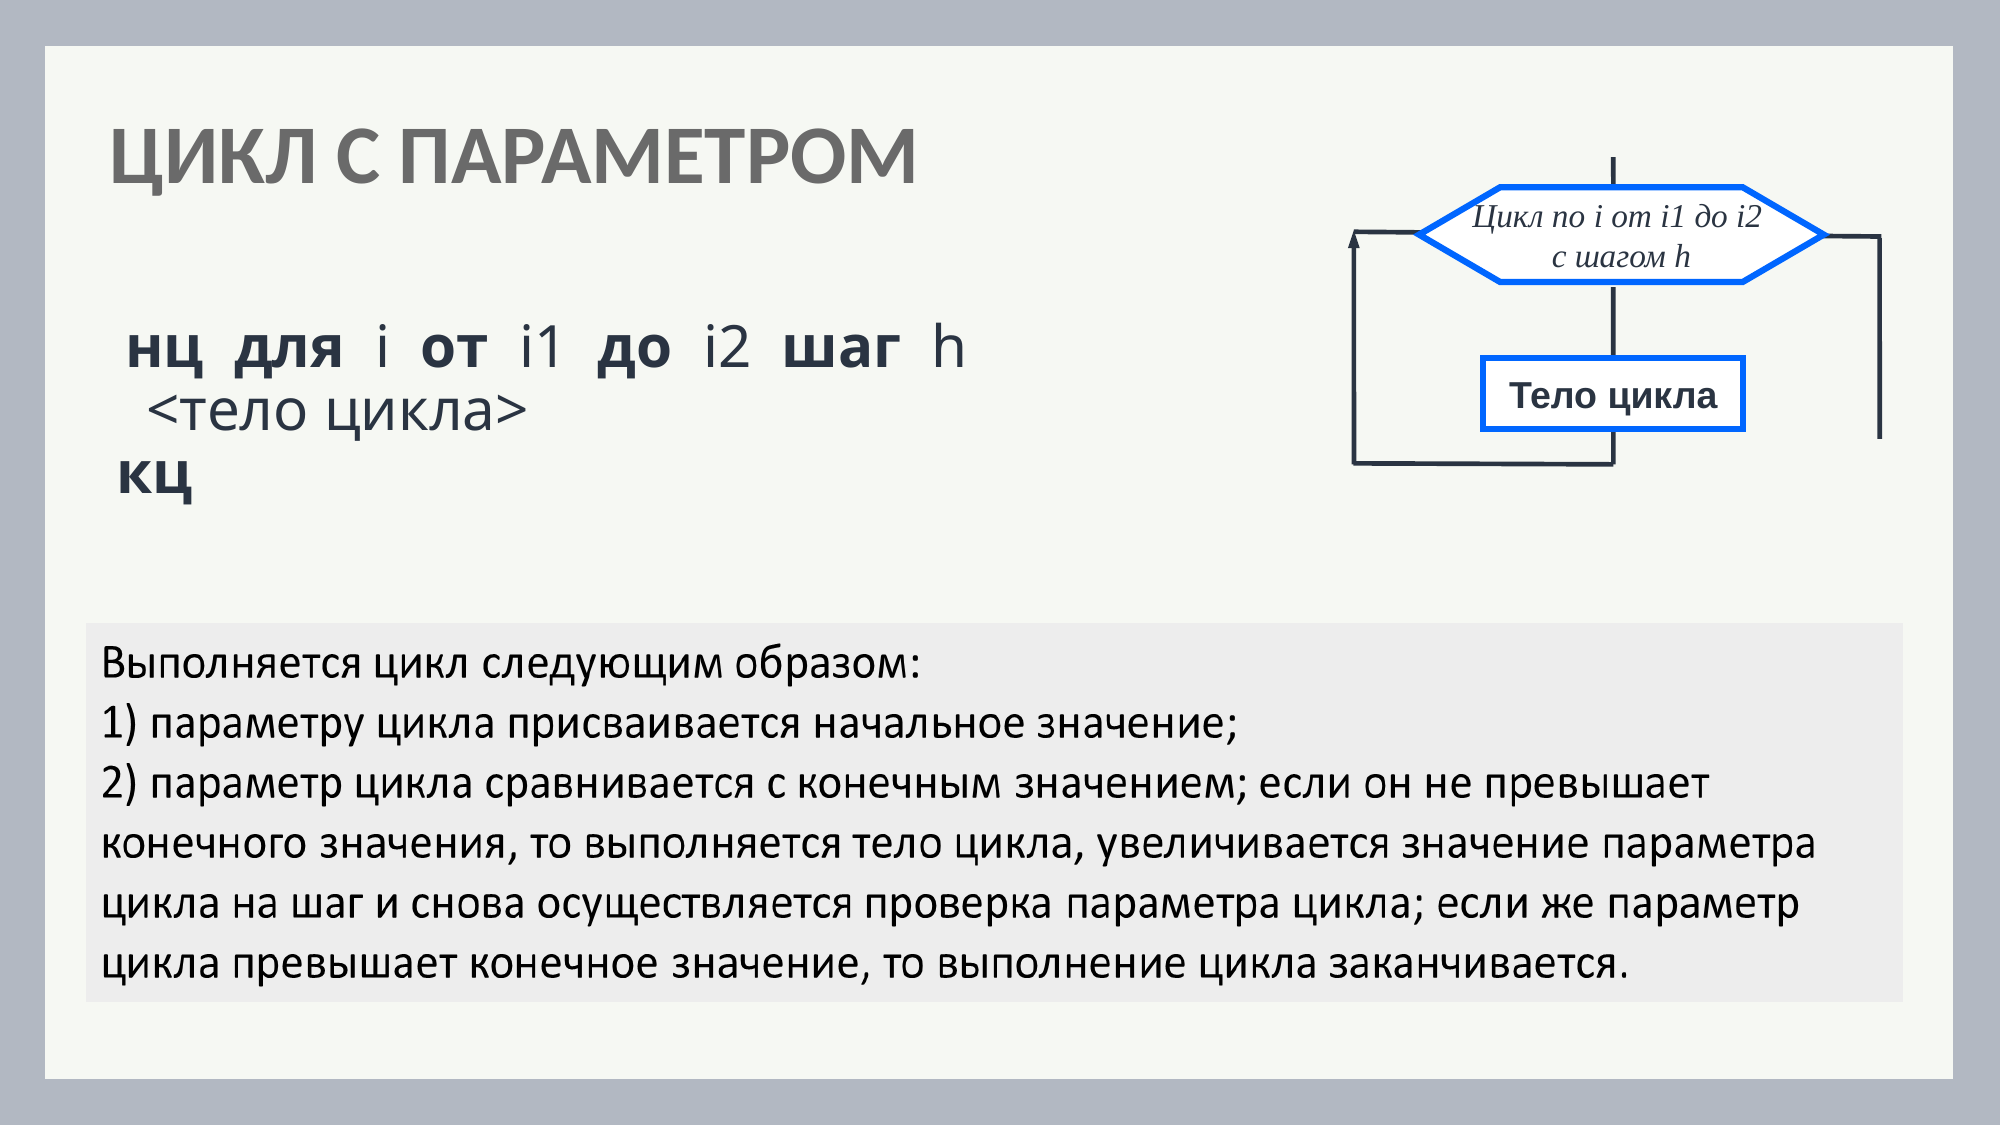

ЦИКЛ С ПАРАМЕТРОМ
Цикл по i от i1 до i2
c шагом h
Тело цикла
 нц для i от i1 до i2 шаг h
 <тело цикла>
 кц